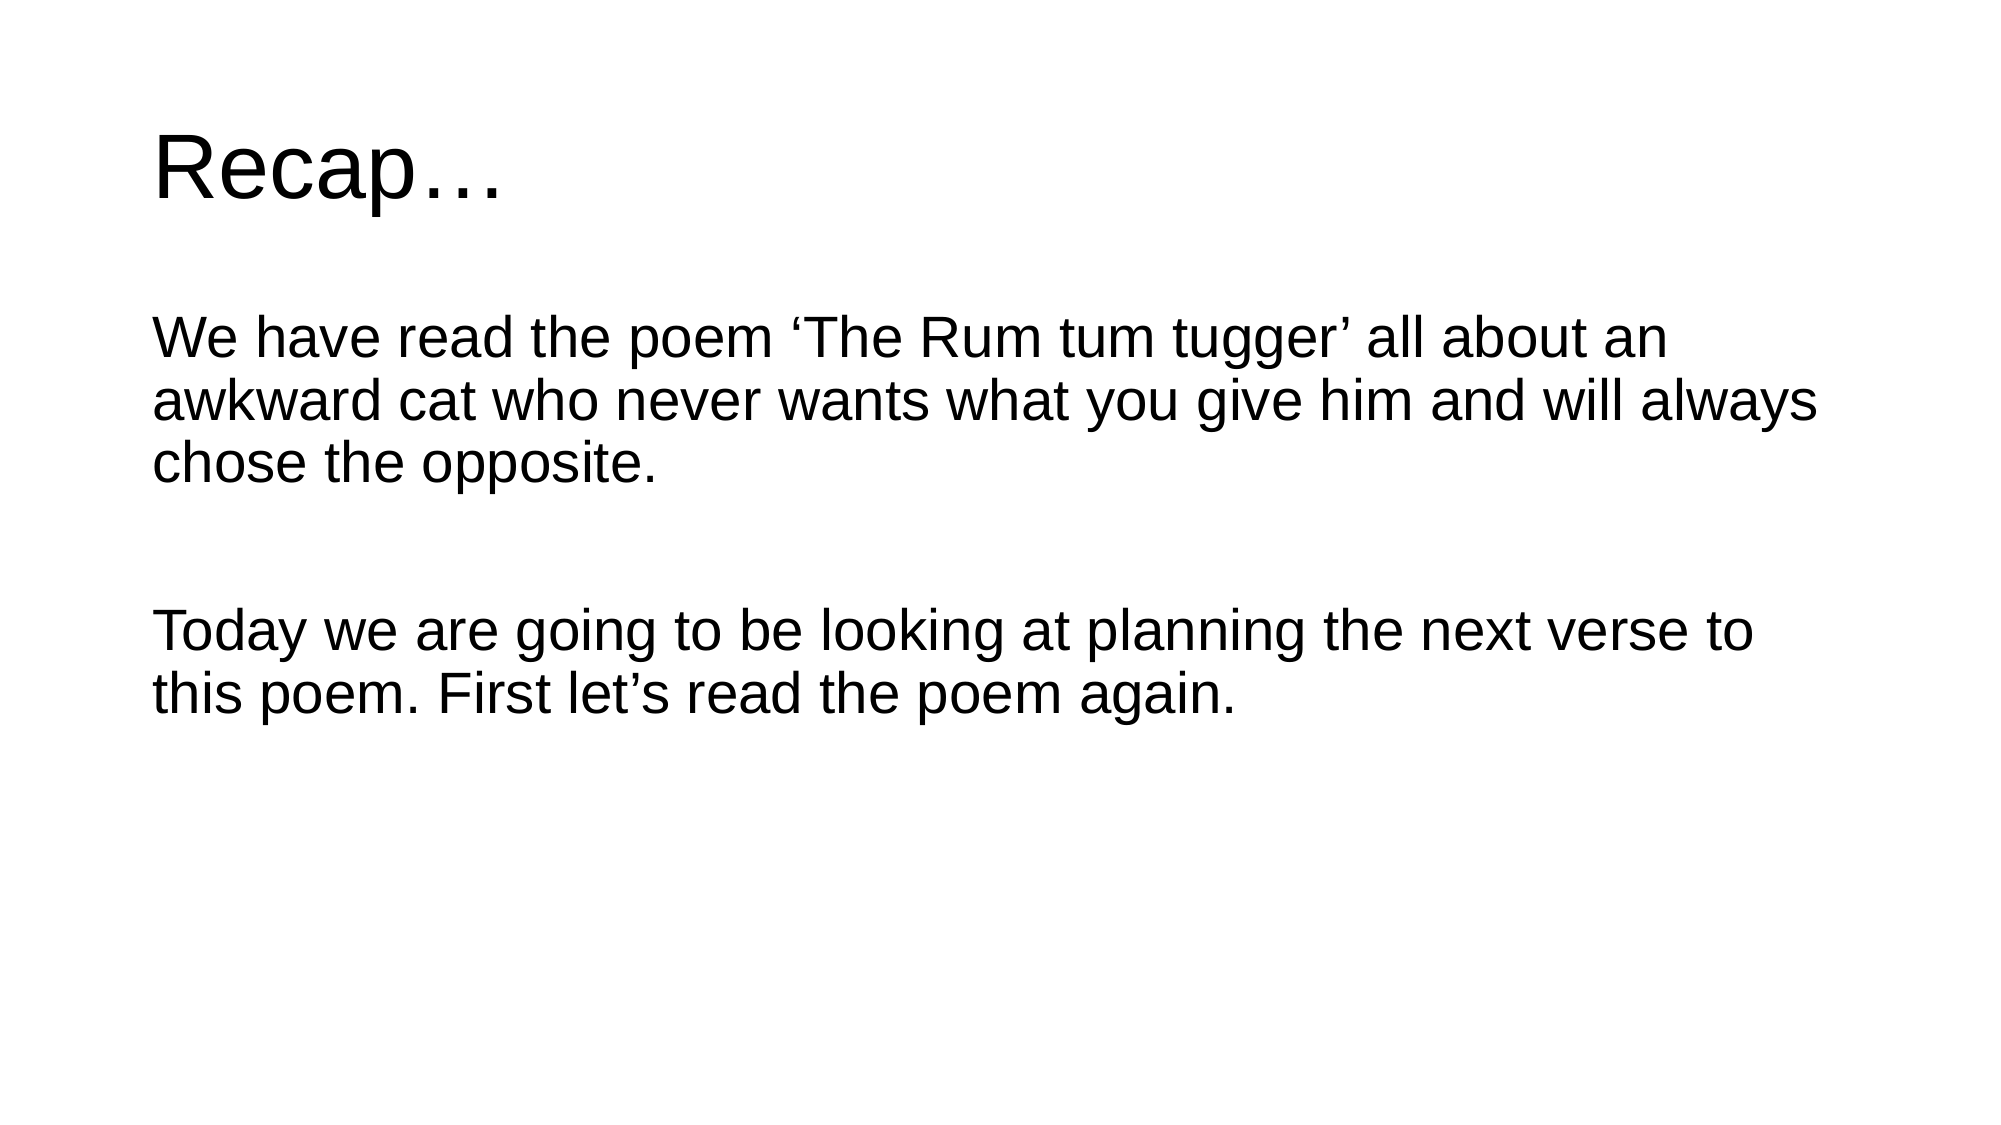

# Recap…
We have read the poem ‘The Rum tum tugger’ all about an awkward cat who never wants what you give him and will always chose the opposite.
Today we are going to be looking at planning the next verse to this poem. First let’s read the poem again.